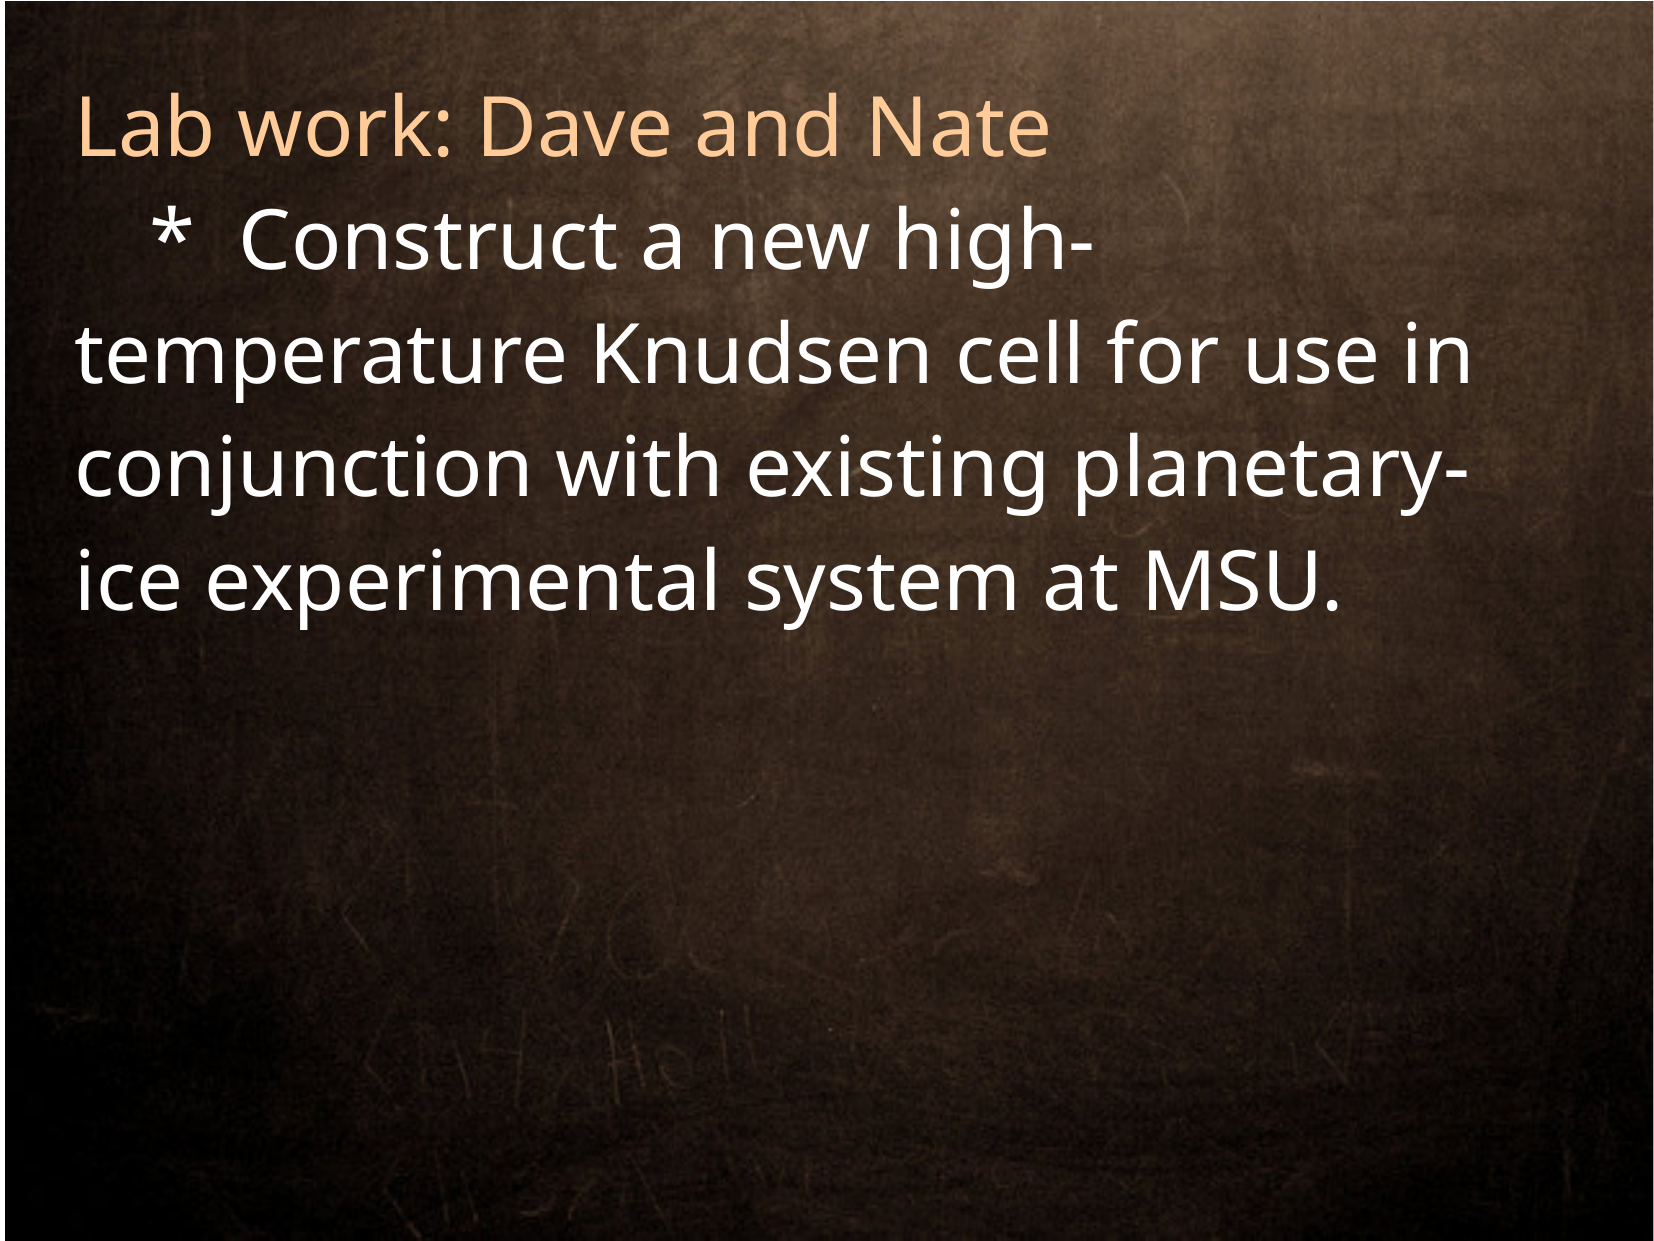

Lab work: Dave and Nate
	* Construct a new high-temperature Knudsen cell for use in conjunction with existing planetary-ice experimental system at MSU.